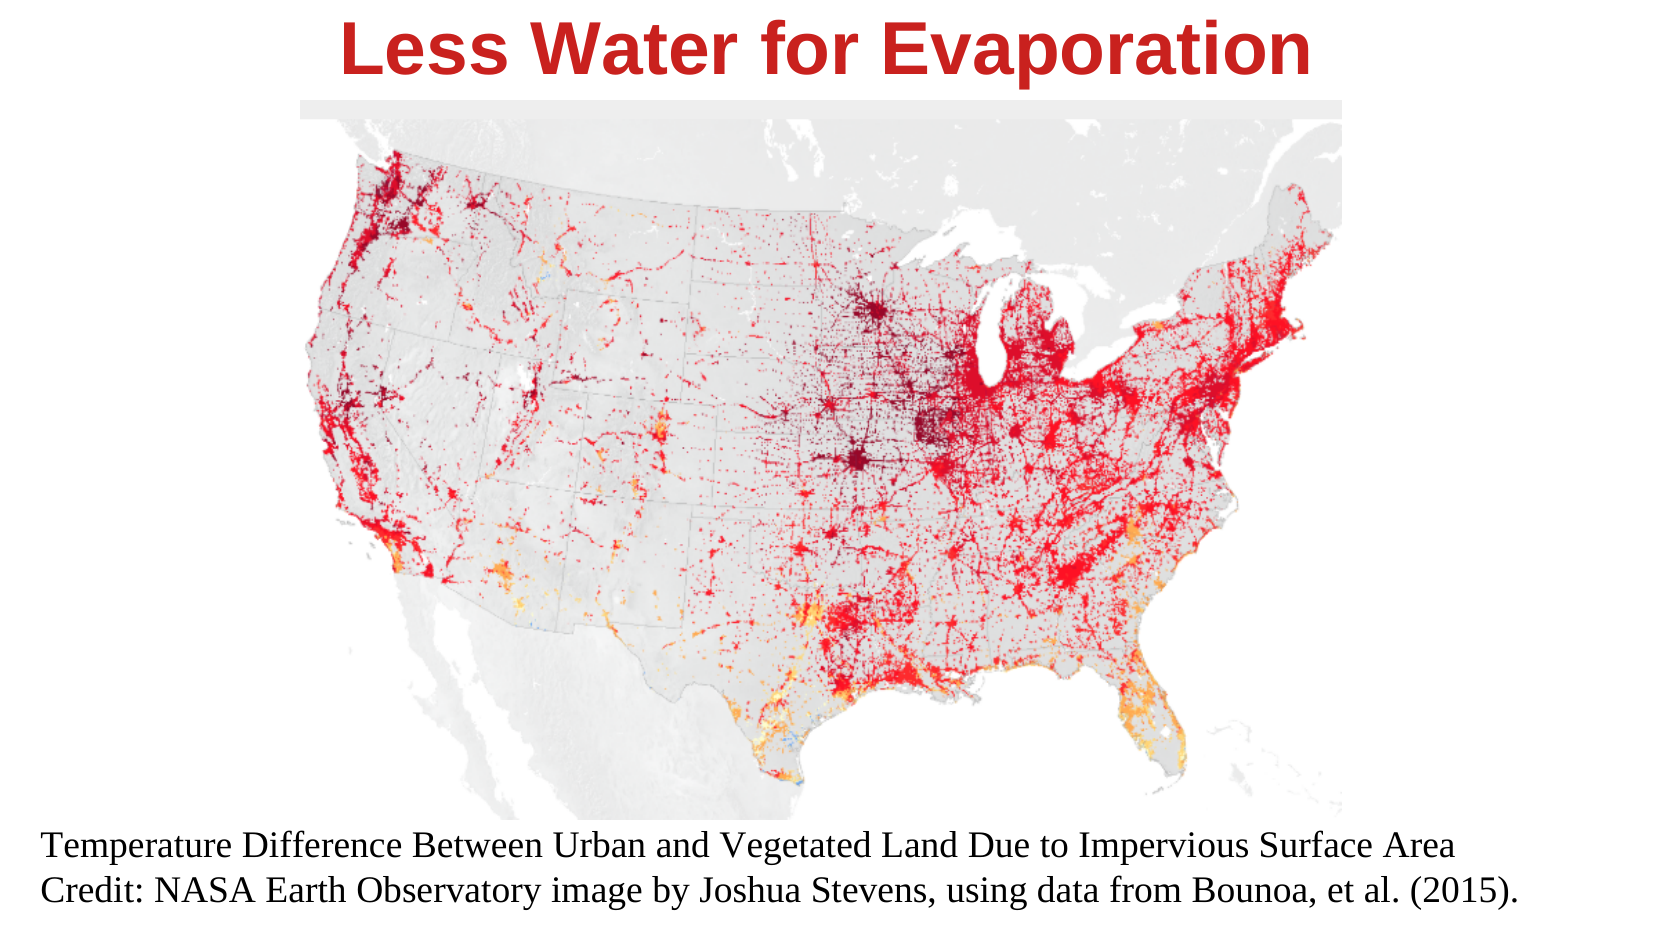

# Less Water for Evaporation
Temperature Difference Between Urban and Vegetated Land Due to Impervious Surface Area
Credit: NASA Earth Observatory image by Joshua Stevens, using data from Bounoa, et al. (2015).